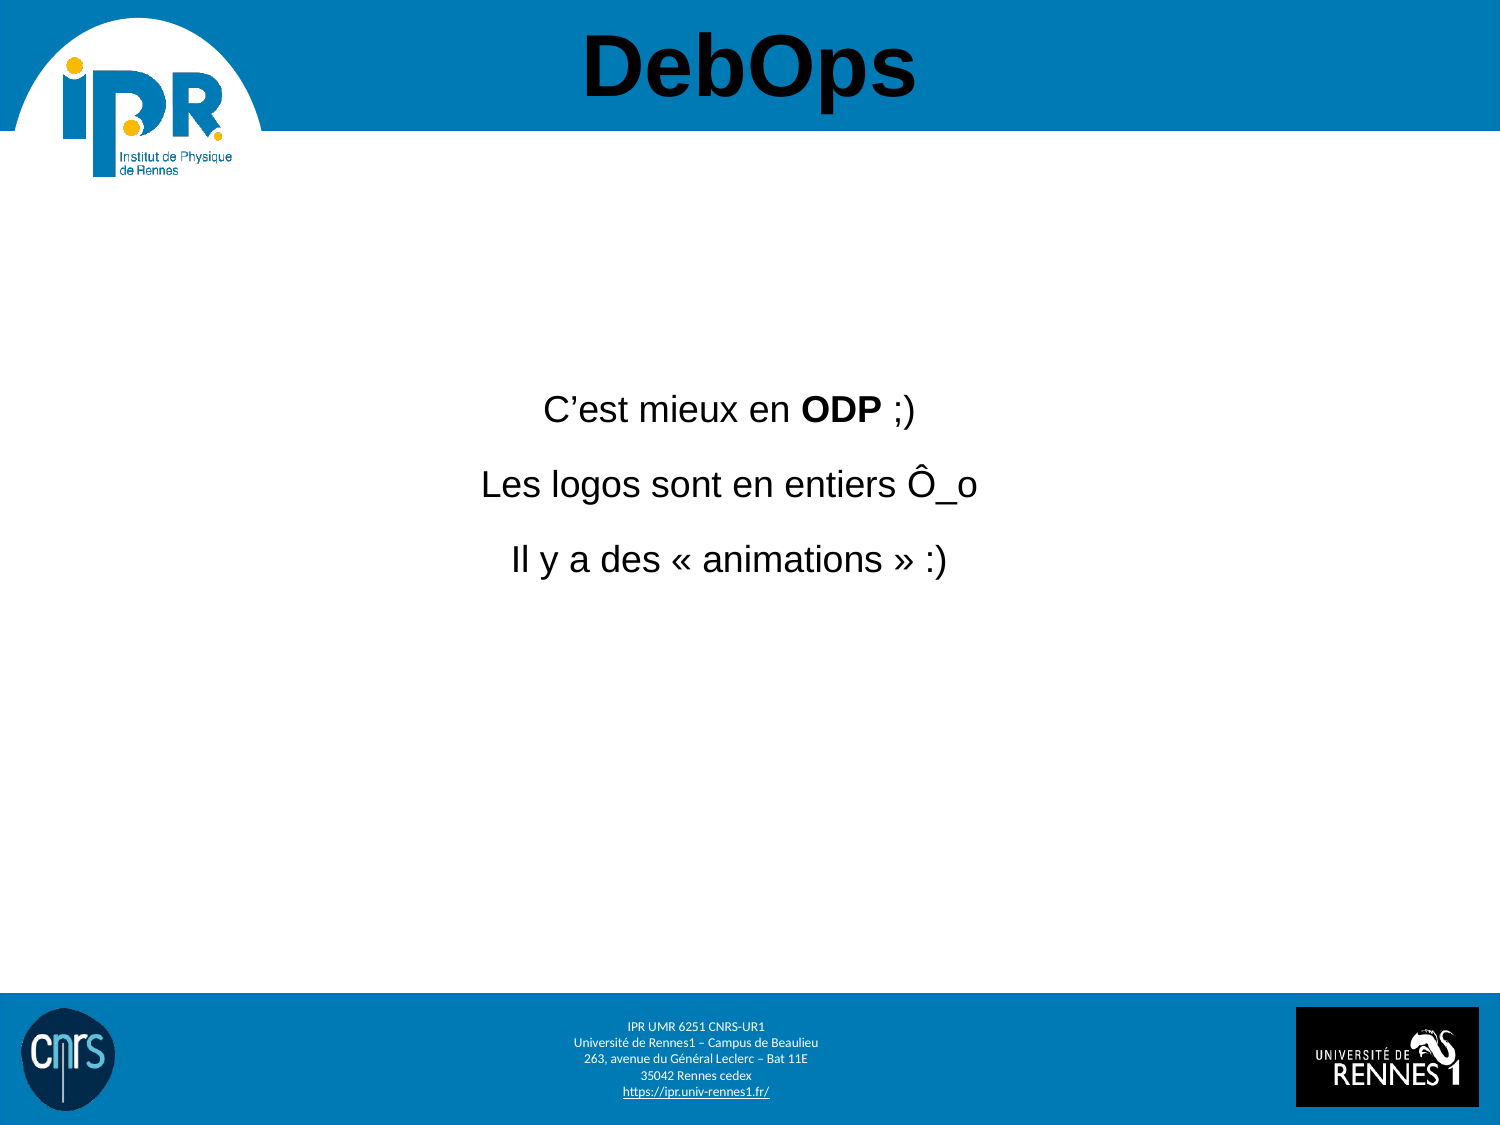

DebOps
# C’est mieux en ODP ;)
Les logos sont en entiers Ô_o
Il y a des « animations » :)